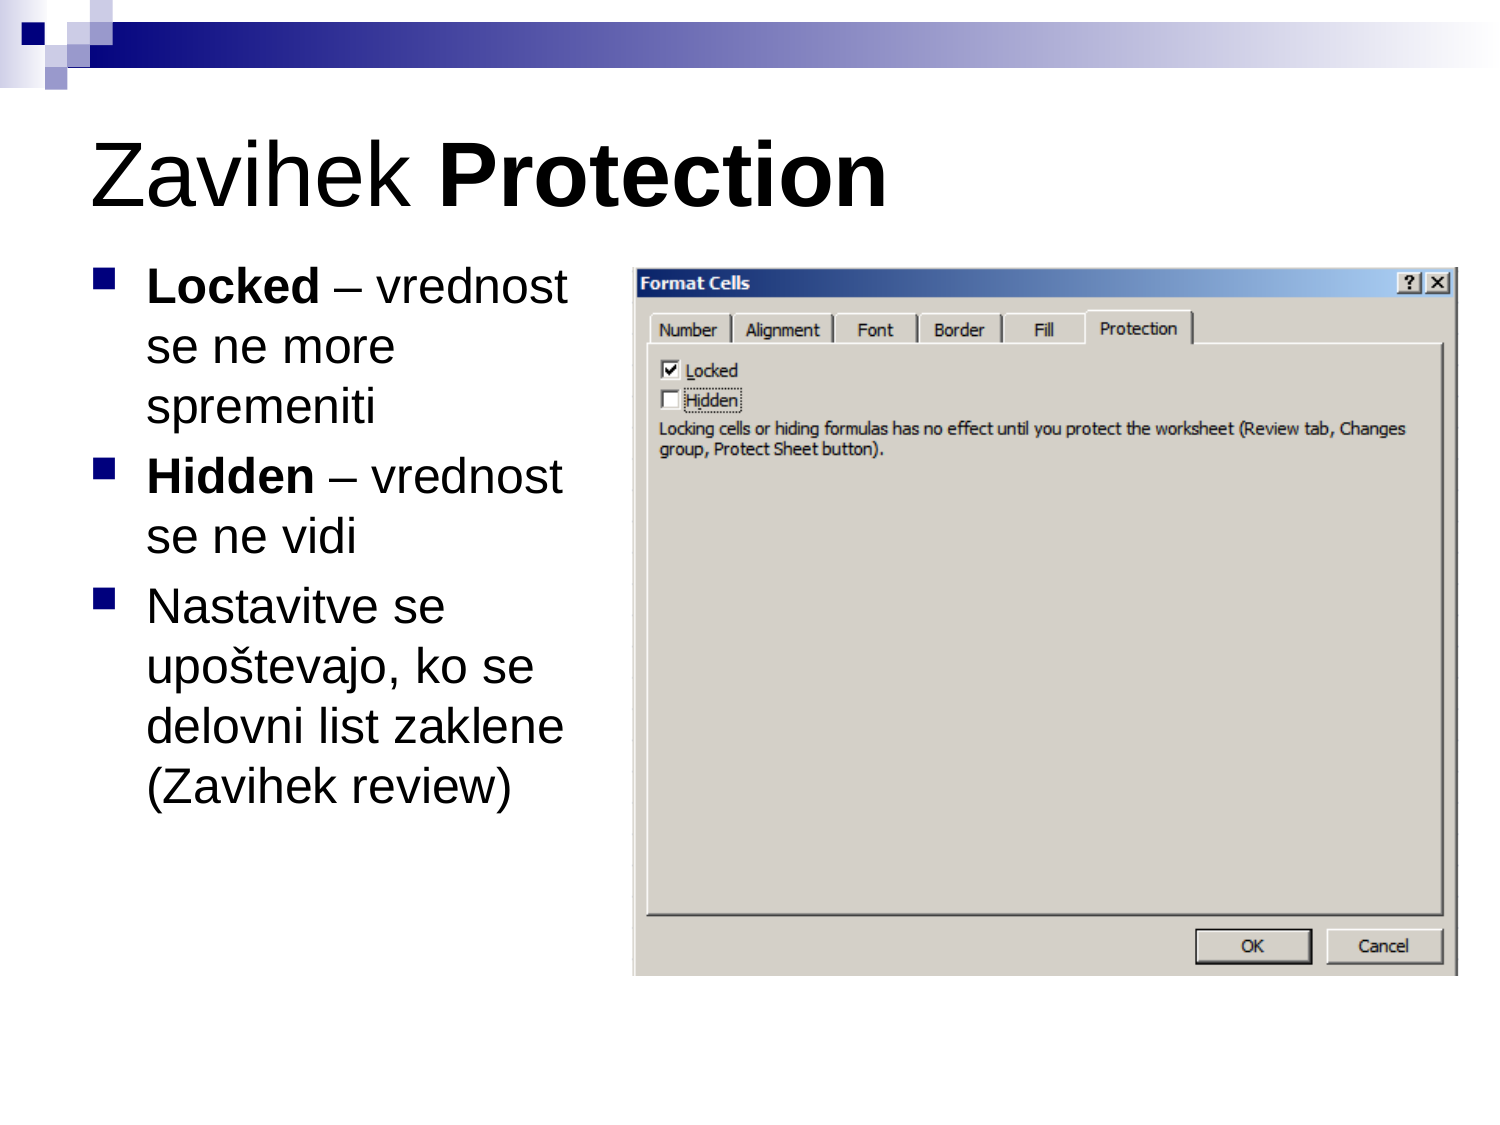

# Zavihek Protection
Locked – vrednost se ne more spremeniti
Hidden – vrednost se ne vidi
Nastavitve se upoštevajo, ko se delovni list zaklene (Zavihek review)